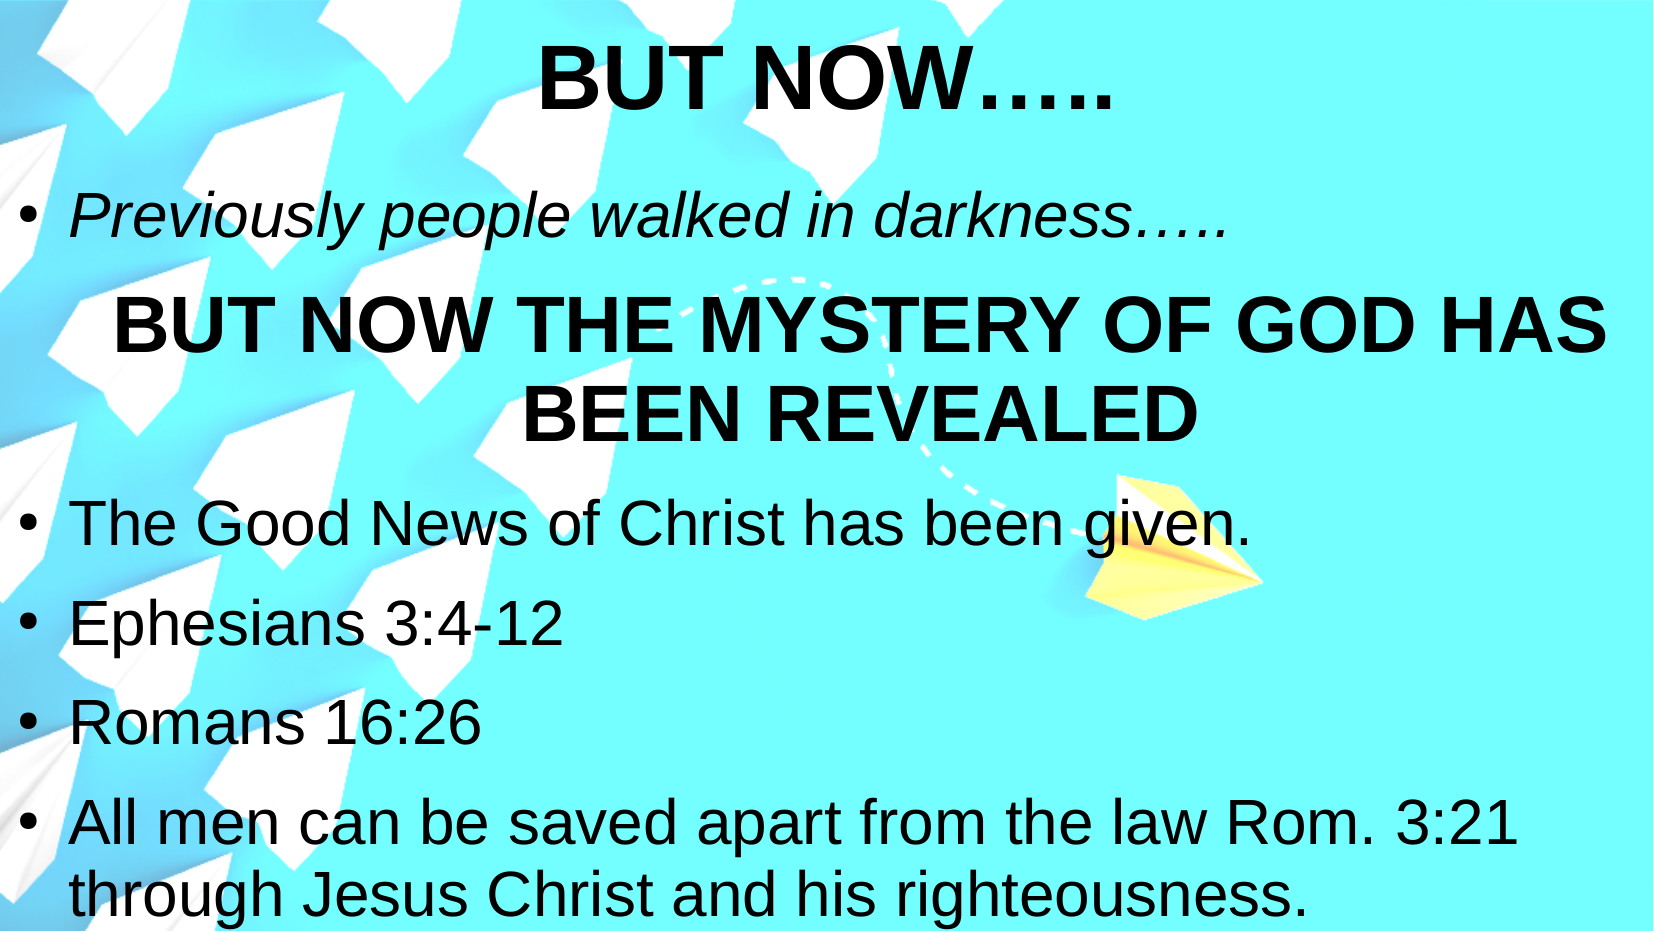

# BUT NOW…..
Previously people walked in darkness…..
BUT NOW THE MYSTERY OF GOD HAS BEEN REVEALED
The Good News of Christ has been given.
Ephesians 3:4-12
Romans 16:26
All men can be saved apart from the law Rom. 3:21 through Jesus Christ and his righteousness.